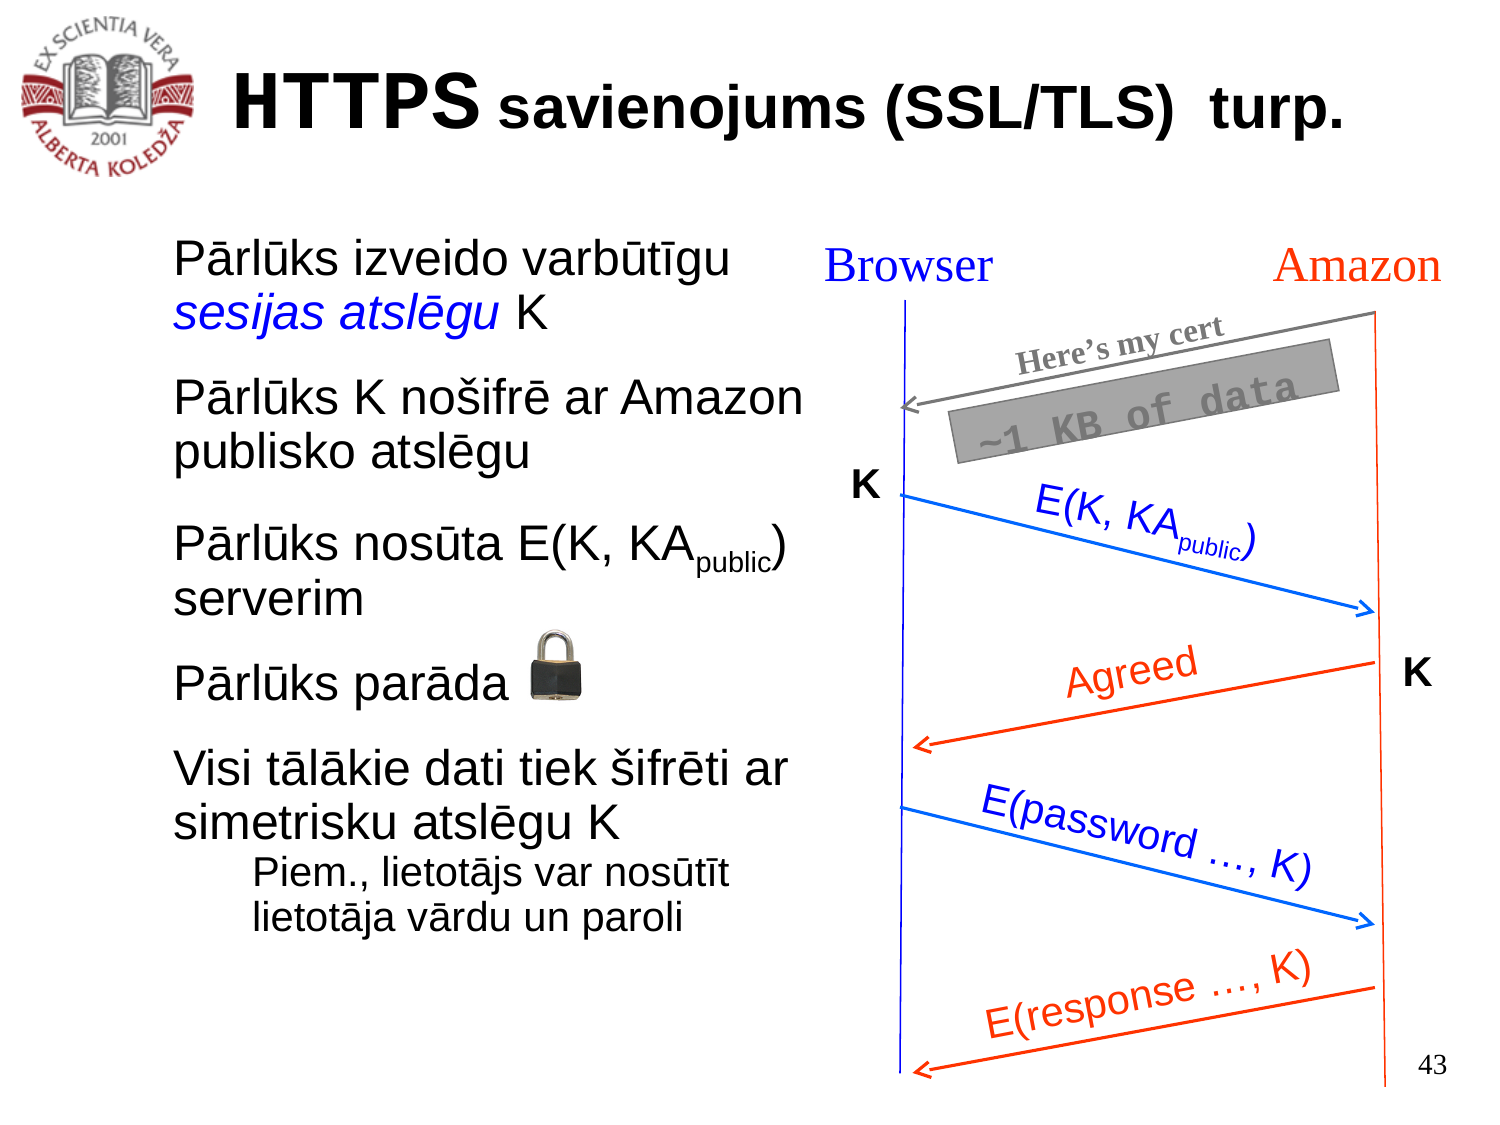

# HTTPS savienojums (SSL/TLS) turp.
Browser
Amazon
Pārlūks izveido varbūtīgu sesijas atslēgu K
Pārlūks K nošifrē ar Amazon publisko atslēgu
Pārlūks nosūta E(K, KApublic) serverim
Pārlūks parāda
Visi tālākie dati tiek šifrēti ar simetrisku atslēgu K
Piem., lietotājs var nosūtīt lietotāja vārdu un paroli
Here’s my cert
~1 KB of data
K
E(K, KApublic)
Agreed
K
E(password …, K)
E(response …, K)